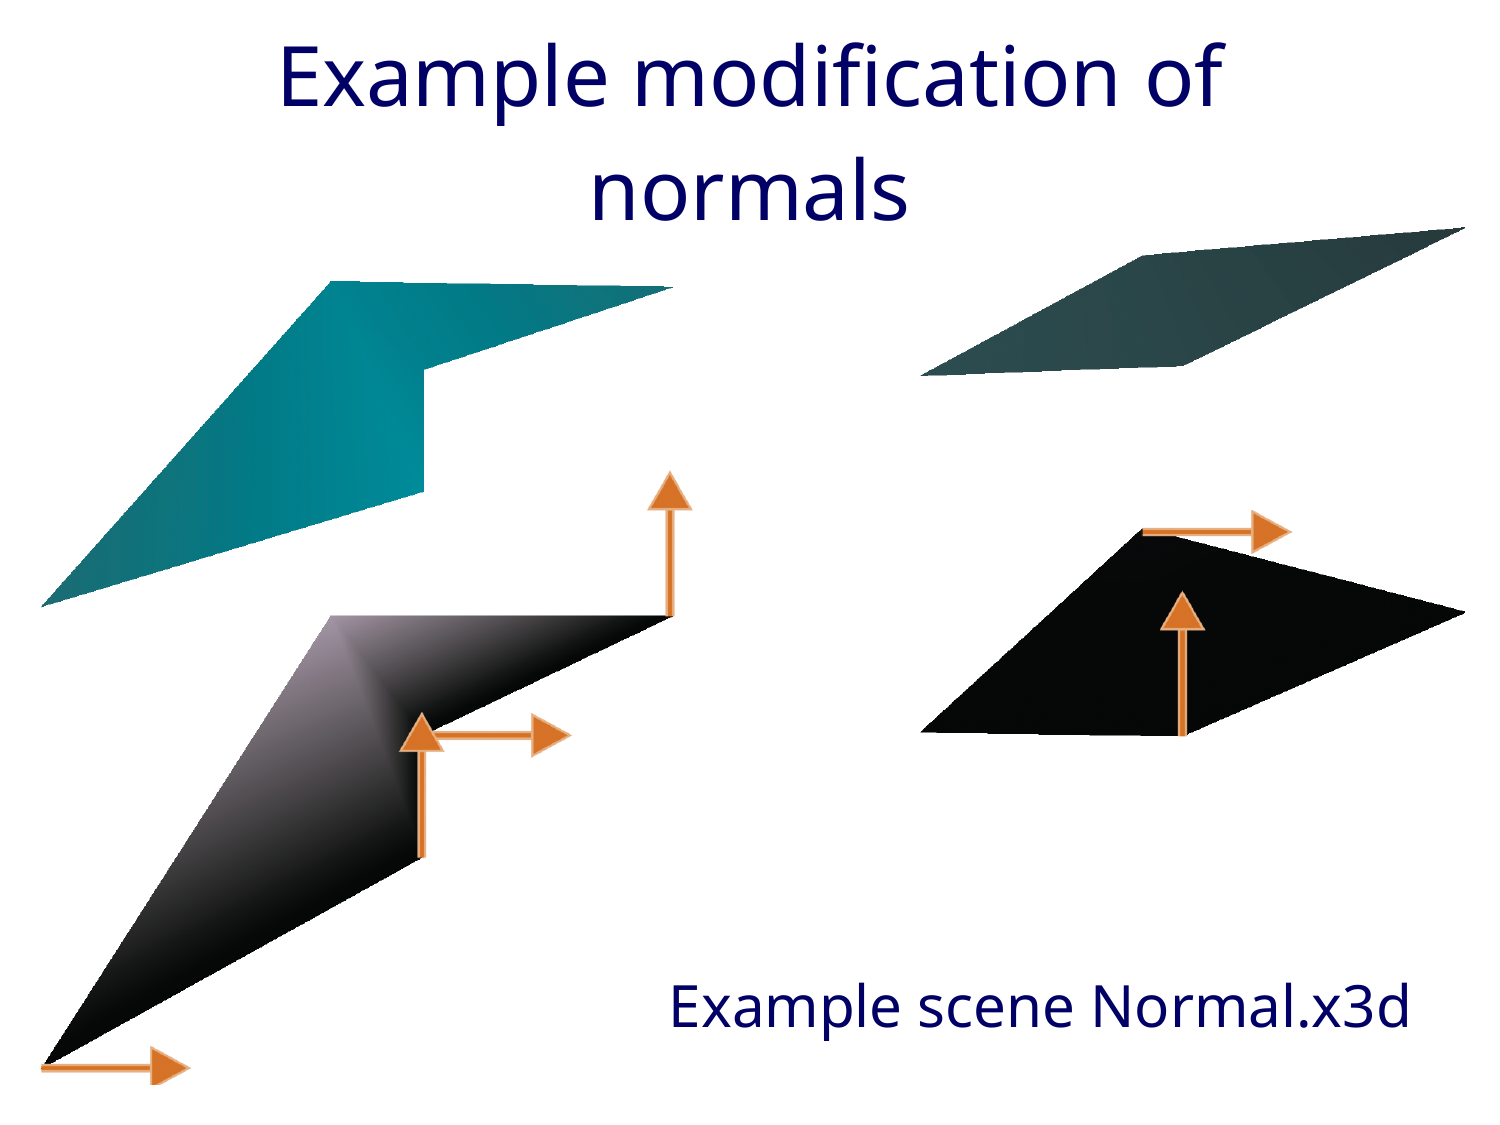

# Example modification of normals
Example scene Normal.x3d